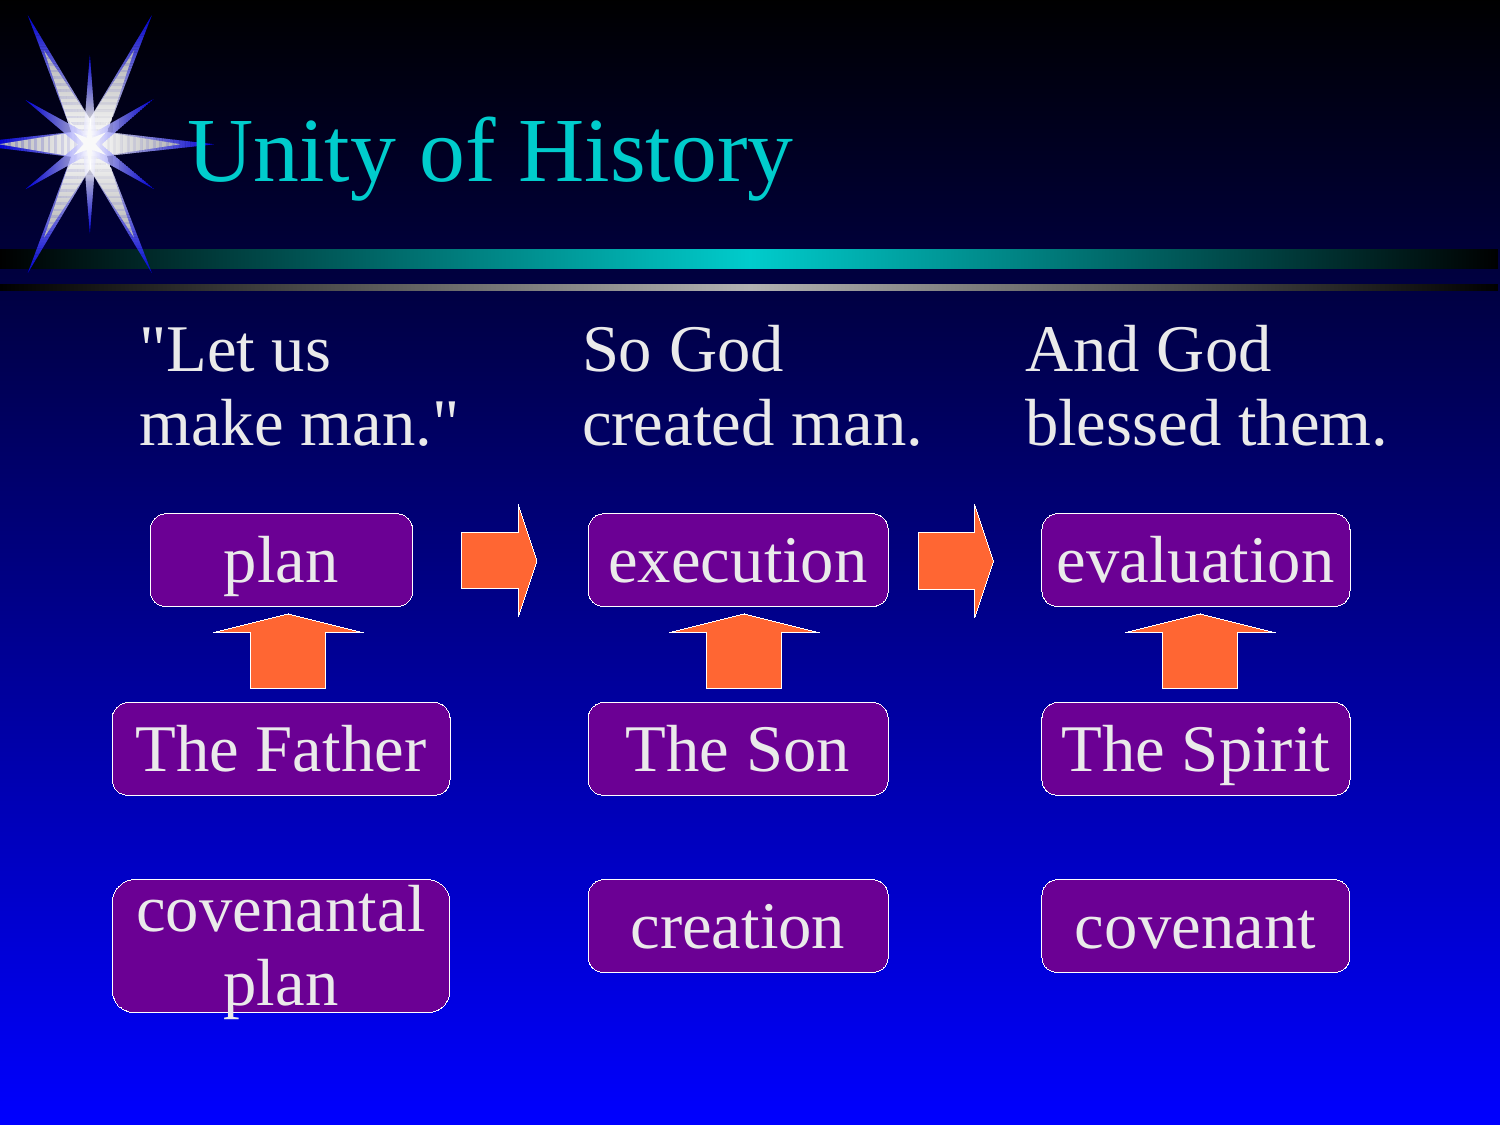

# Unity of History
"Let us
make man."
So God
created man.
And God
blessed them.
execution
evaluation
plan
The Son
The Spirit
The Father
covenantal
plan
creation
covenant